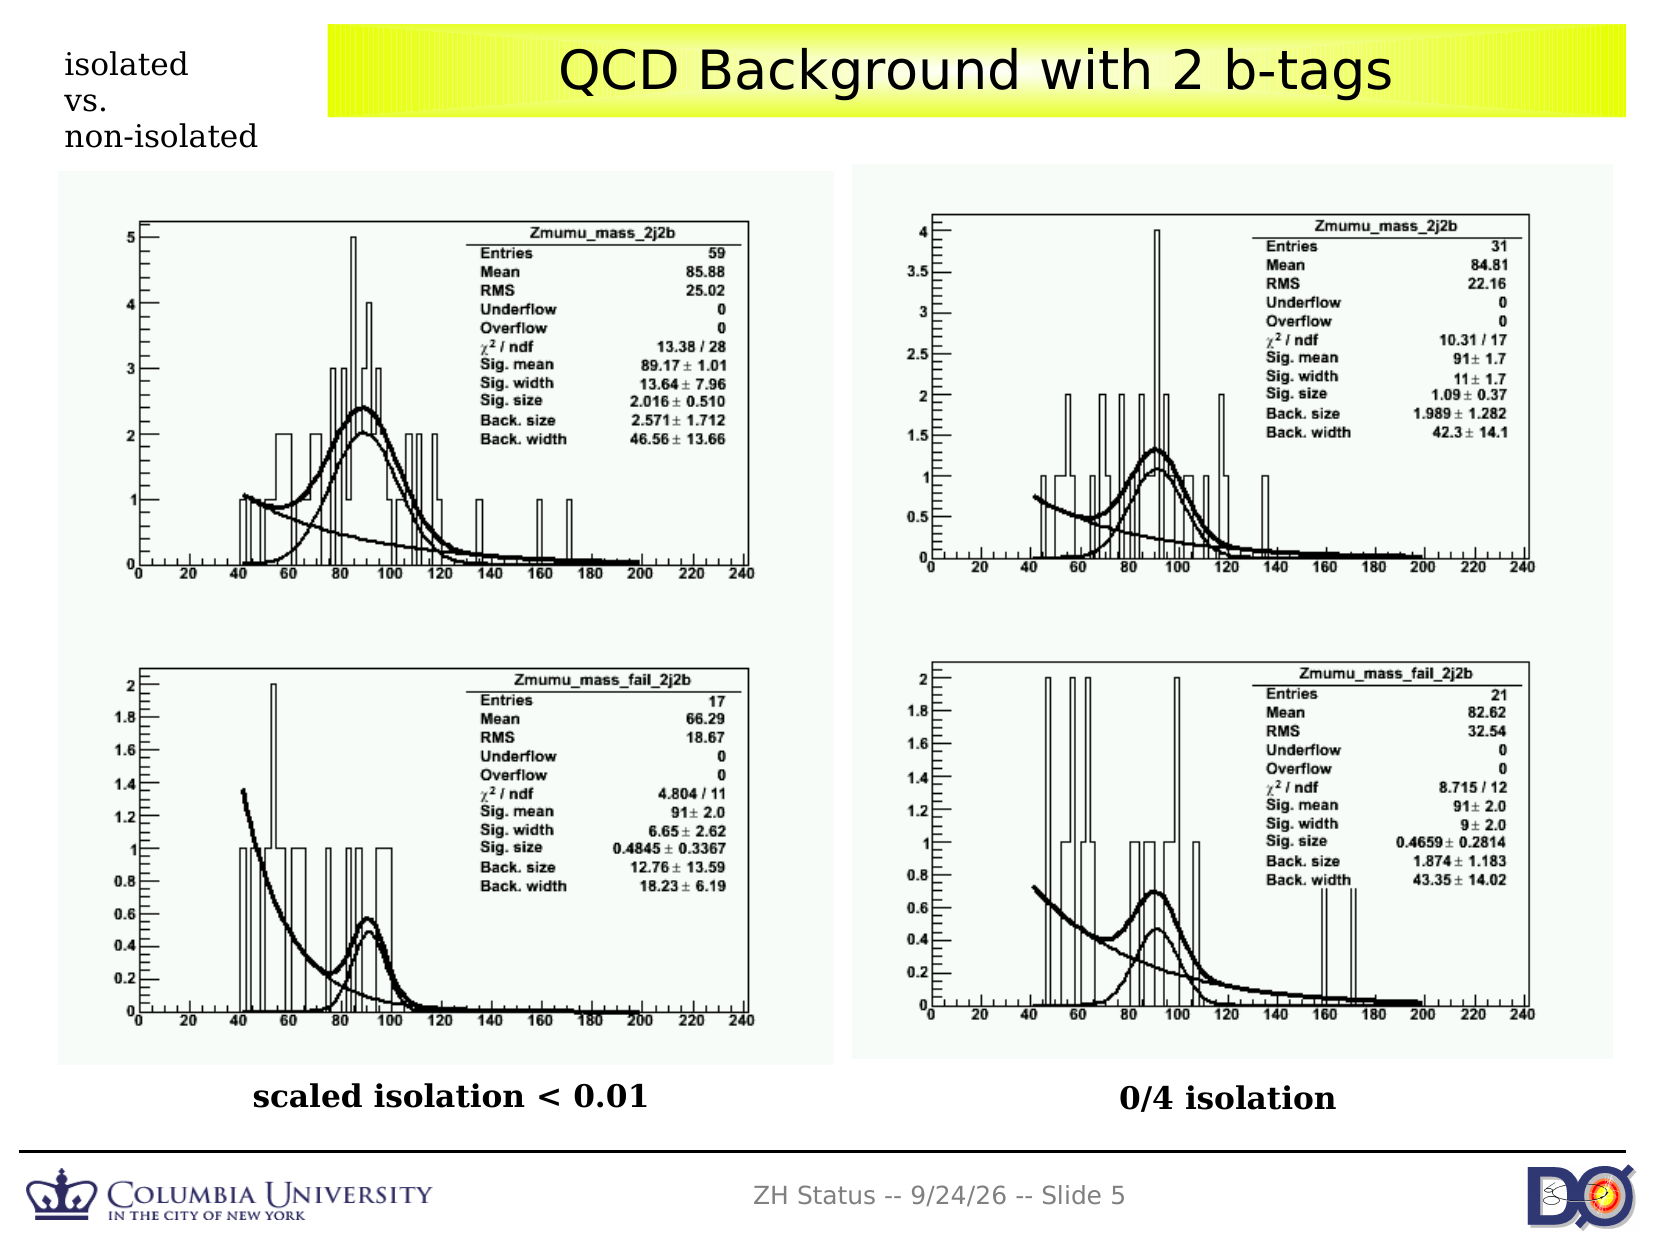

# QCD Background with 2 b-tags
isolated
vs.
non-isolated
scaled isolation < 0.01
0/4 isolation